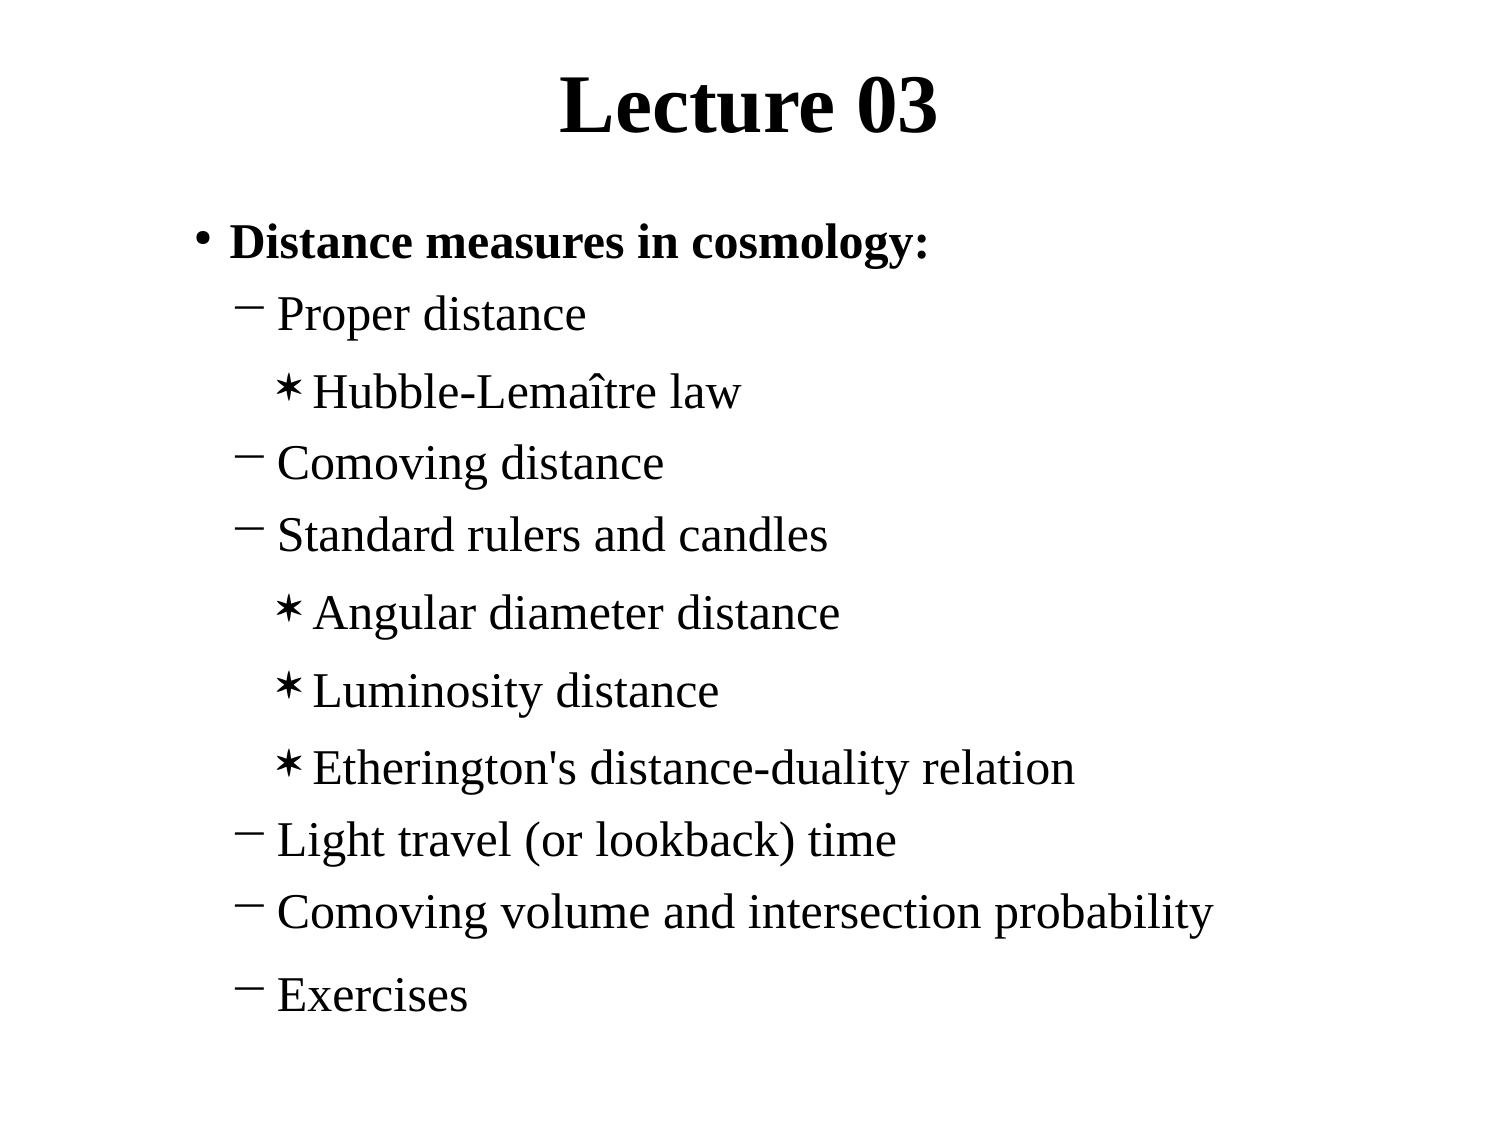

Lecture 03
# Distance measures in cosmology:
Proper distance
Hubble-Lemaître law
Comoving distance
Standard rulers and candles
Angular diameter distance
Luminosity distance
Etherington's distance-duality relation
Light travel (or lookback) time
Comoving volume and intersection probability
Exercises